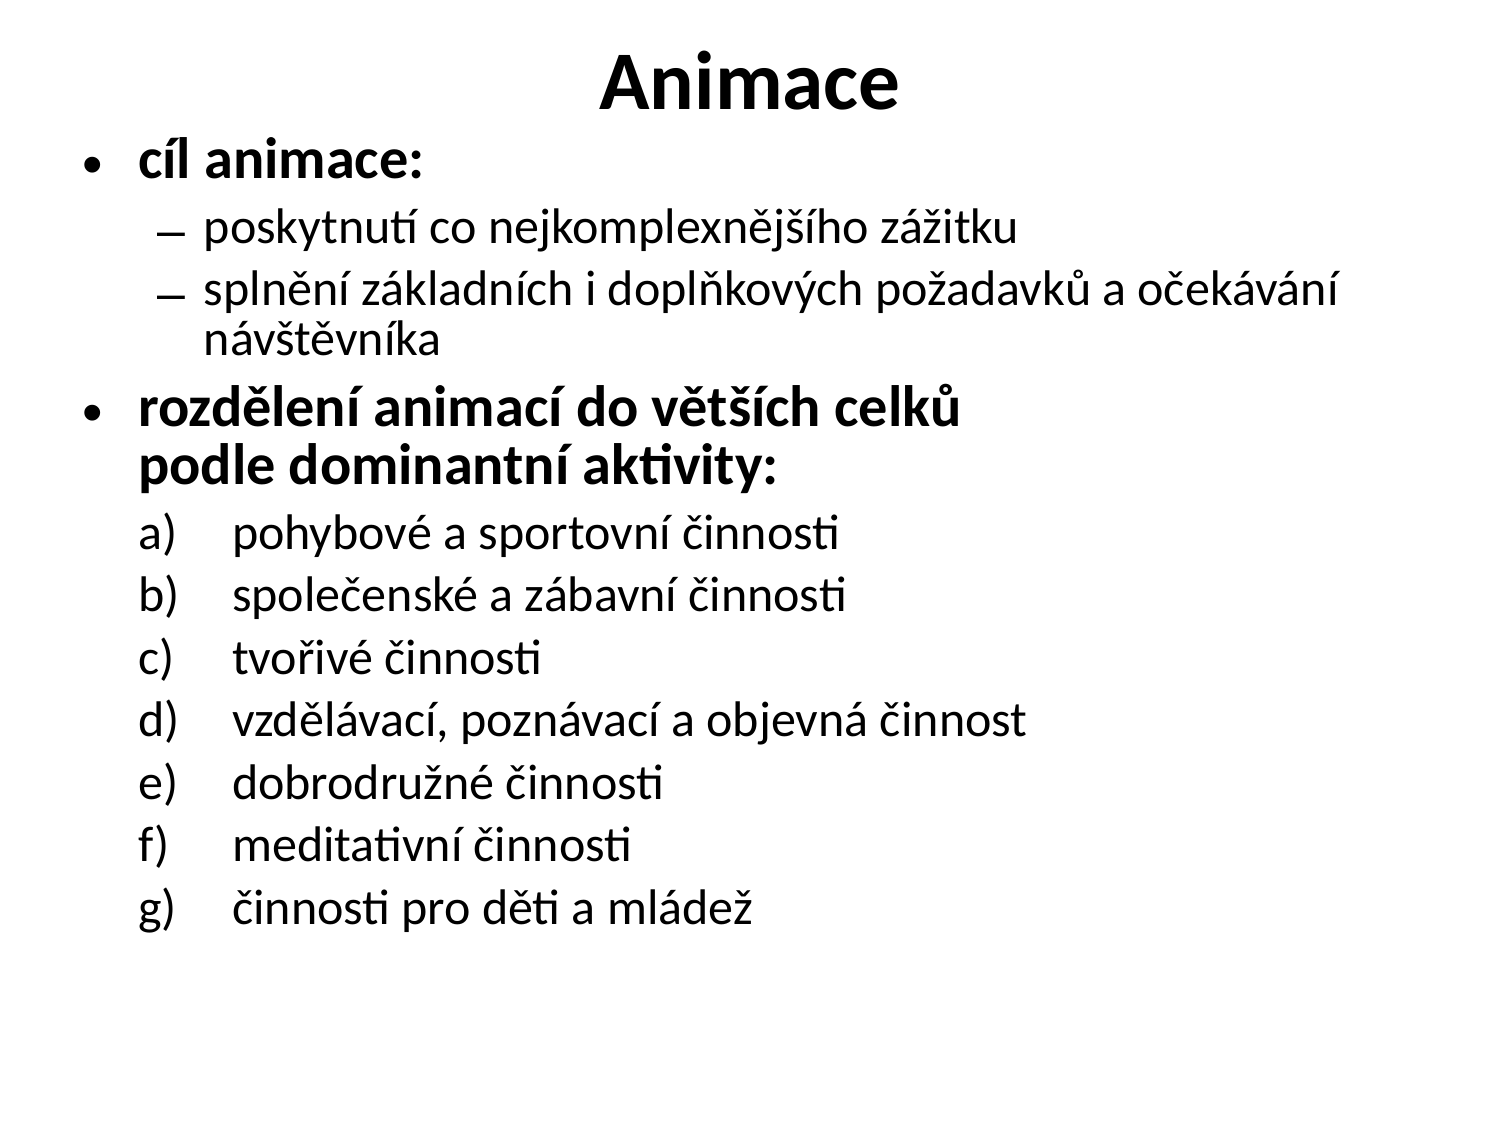

# Animace
cíl animace:
poskytnutí co nejkomplexnějšího zážitku
splnění základních i doplňkových požadavků a očekávání návštěvníka
rozdělení animací do větších celků
podle dominantní aktivity:
	a)	pohybové a sportovní činnosti
	b)	společenské a zábavní činnosti
	c)	tvořivé činnosti
	d)	vzdělávací, poznávací a objevná činnost
	e)	dobrodružné činnosti
	f)	meditativní činnosti
	g)	činnosti pro děti a mládež